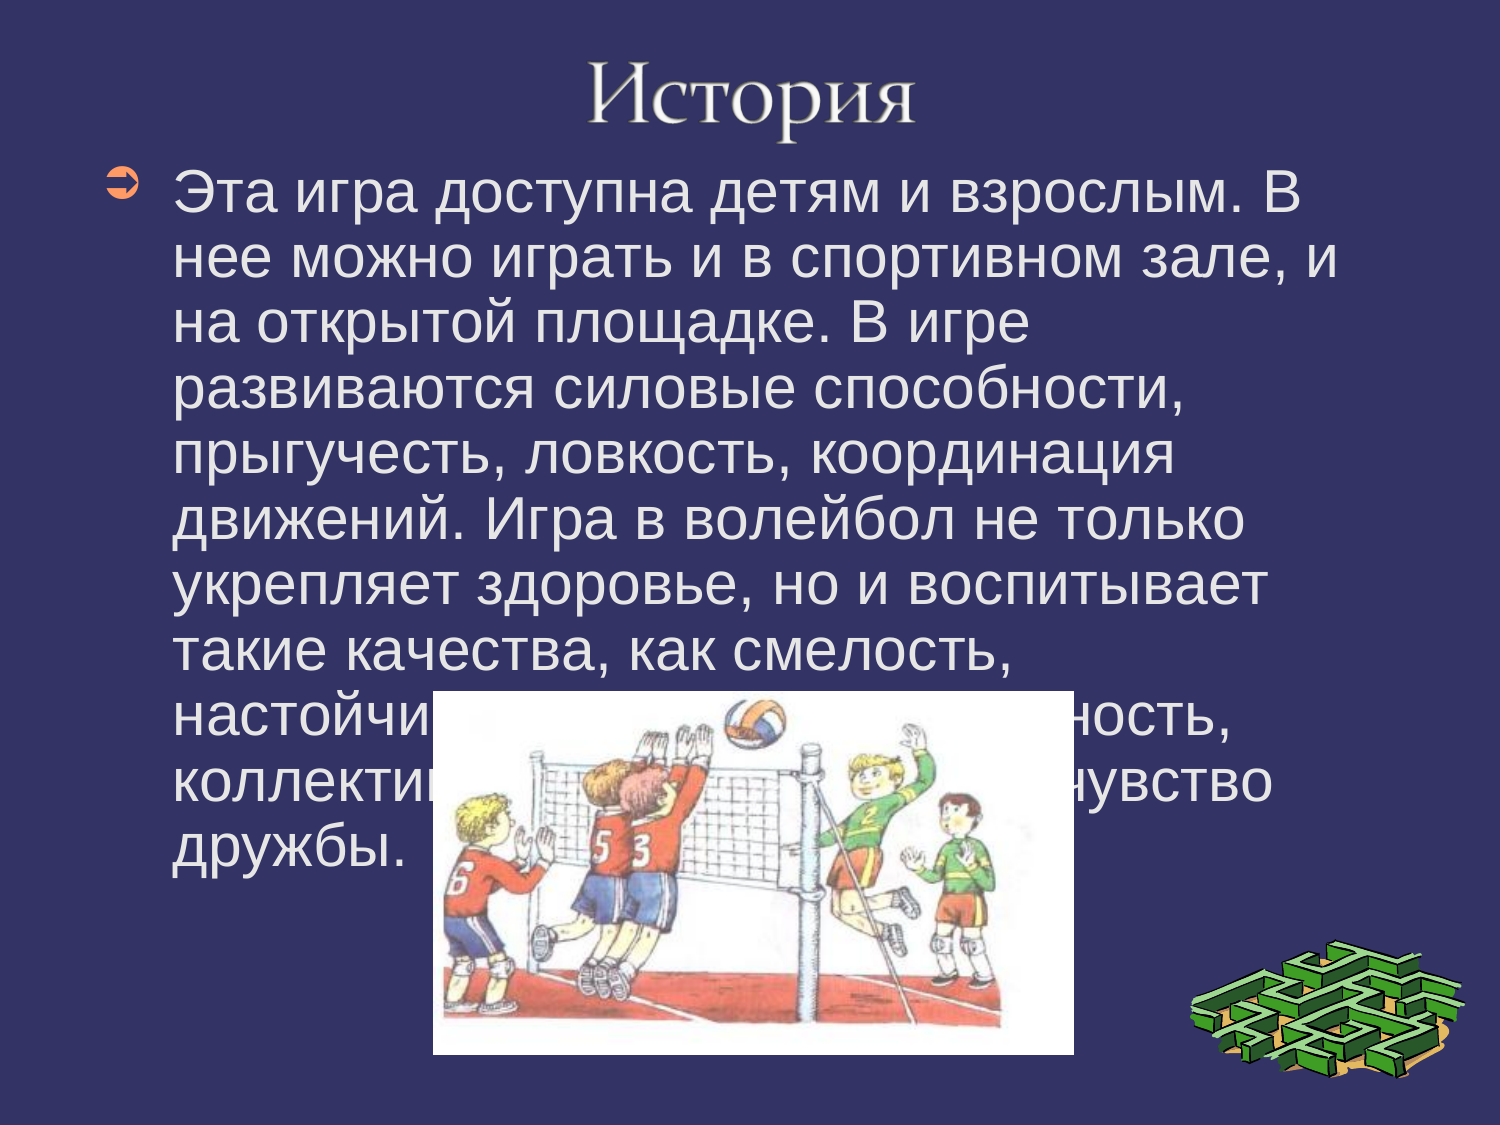

# Эта игра доступна детям и взрослым. В нее можно играть и в спортивном зале, и на открытой площадке. В игре развиваются силовые способности, прыгучесть, ловкость, координация движений. Игра в волейбол не только укрепляет здоровье, но и воспитывает такие качества, как смелость, настойчивость, целеустремленность, коллективизм, взаимопомощь, чувство дружбы.